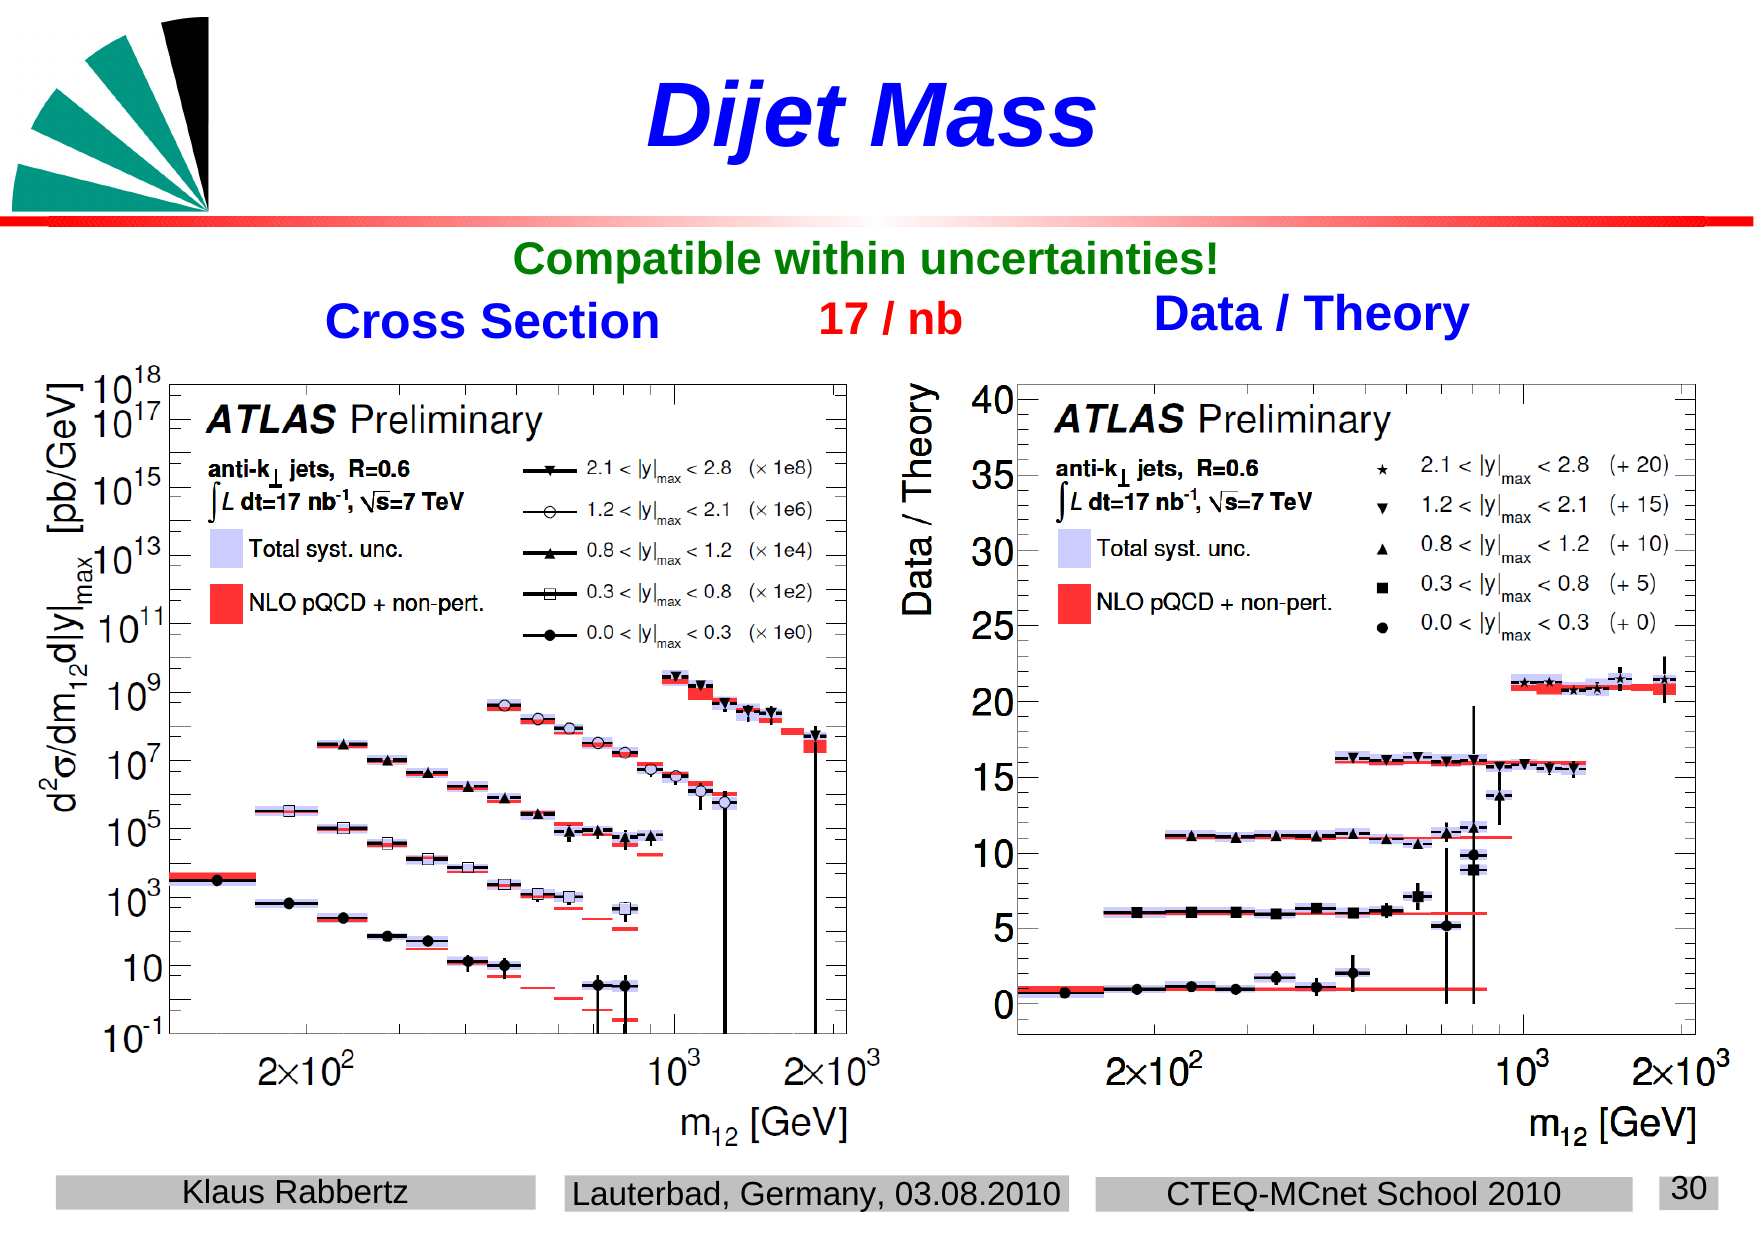

# Dijet Mass
Compatible within uncertainties!
Data / Theory
Cross Section
17 / nb